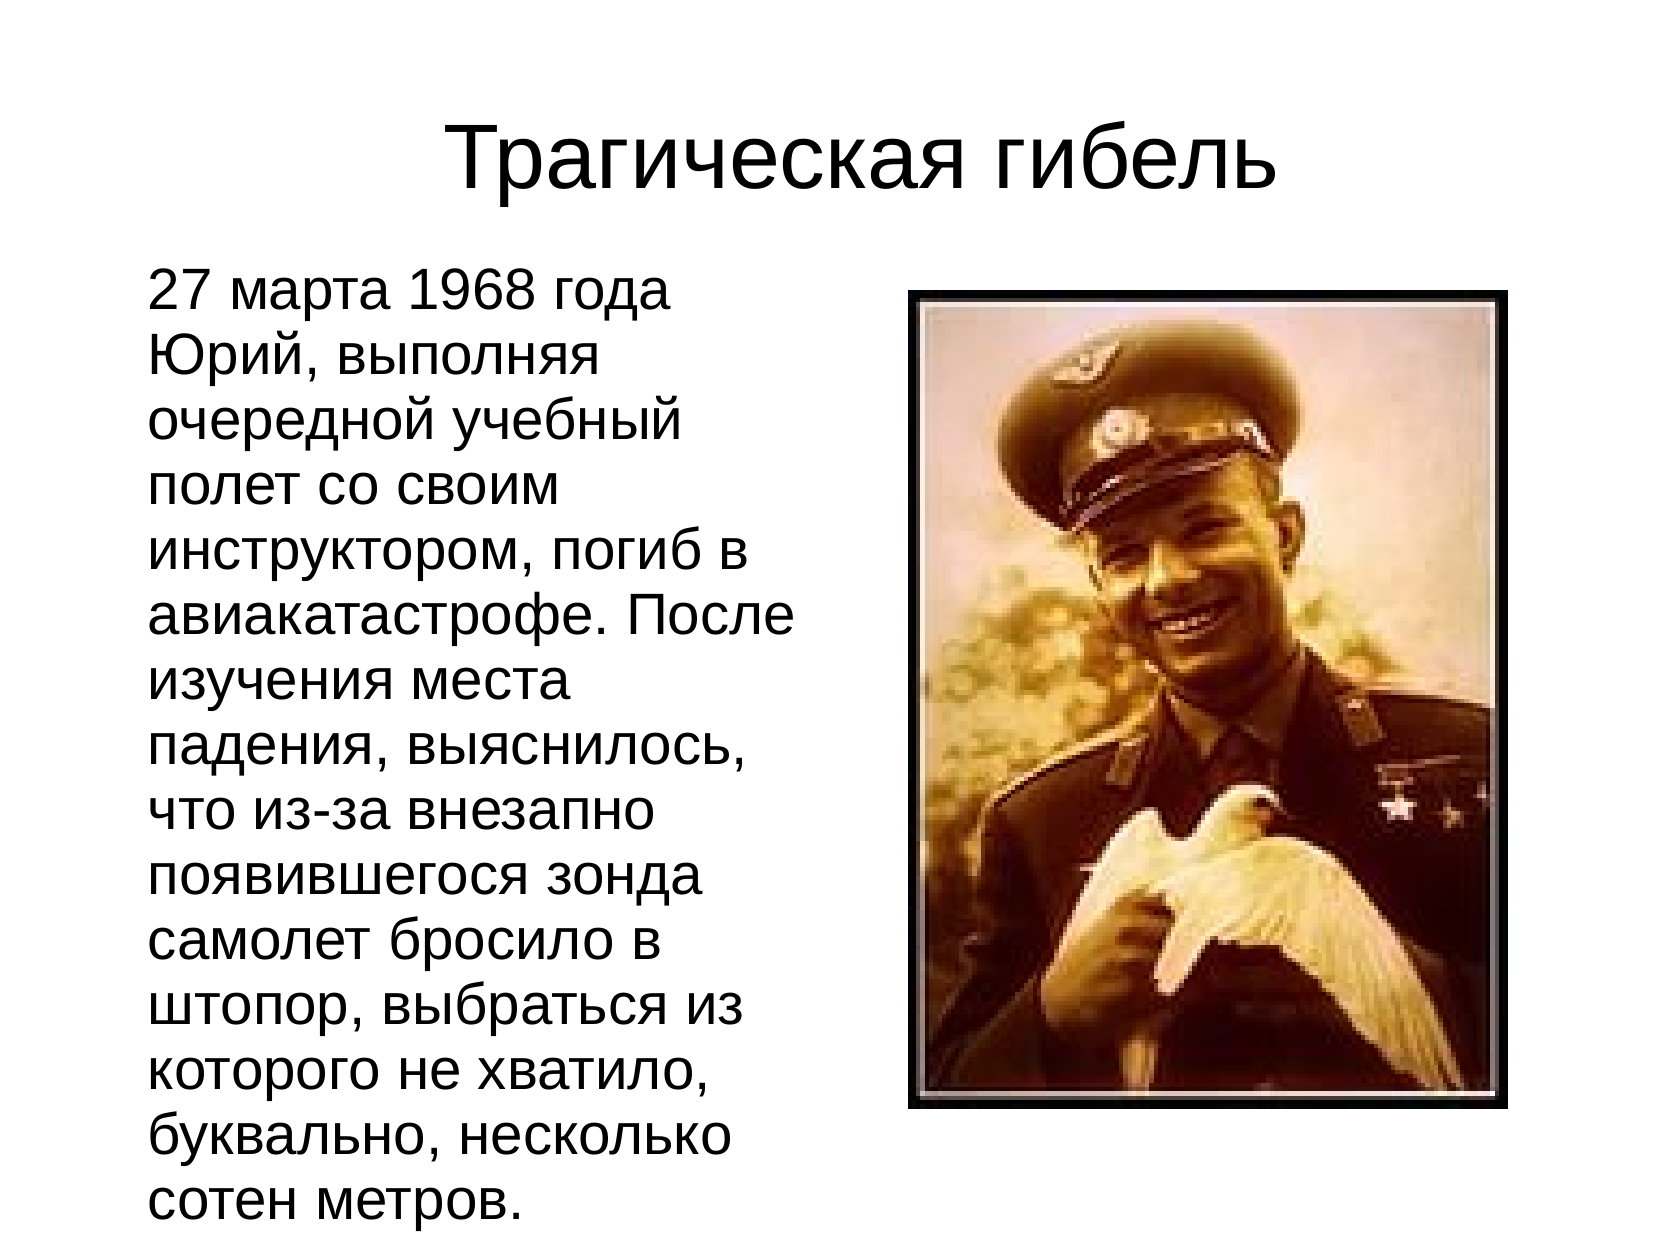

# Трагическая гибель
27 марта 1968 года Юрий, выполняя очередной учебный полет со своим инструктором, погиб в авиакатастрофе. После изучения места падения, выяснилось, что из-за внезапно появившегося зонда самолет бросило в штопор, выбраться из которого не хватило, буквально, несколько сотен метров.